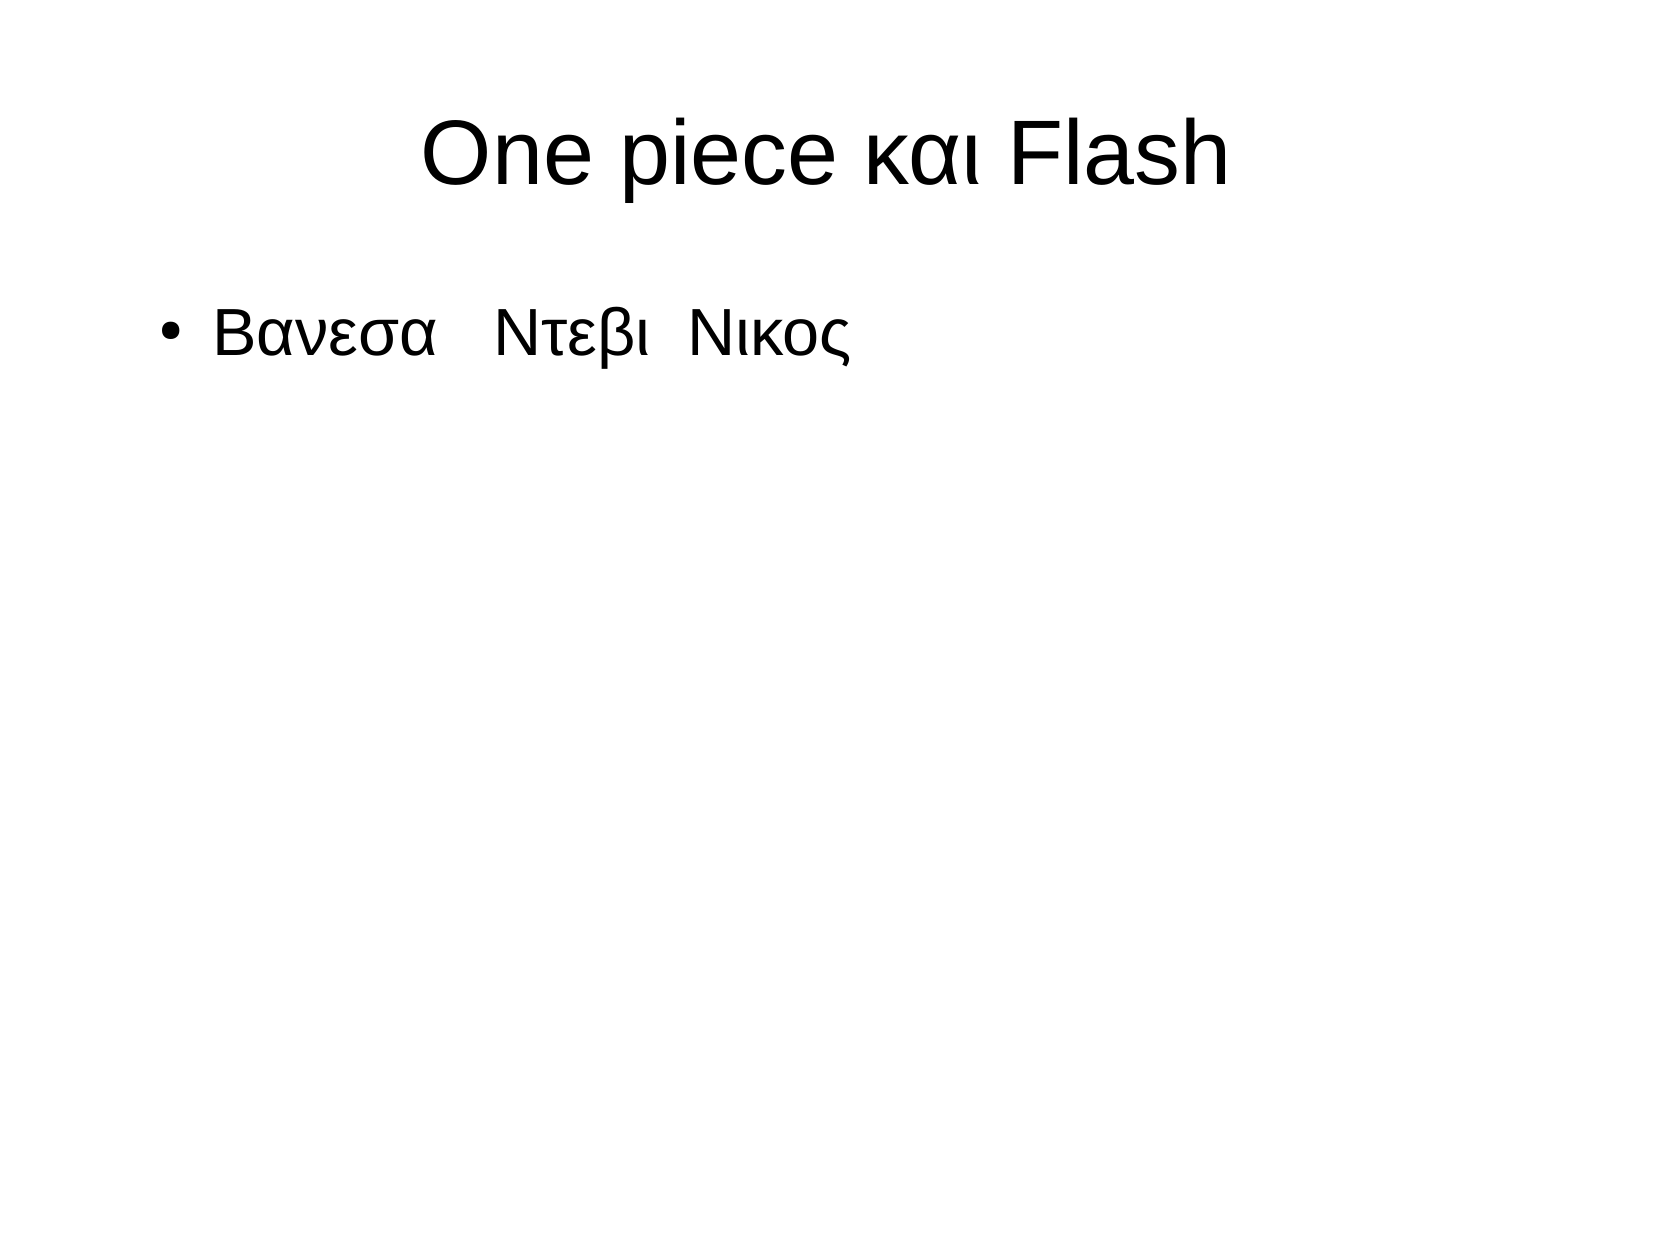

# One piece και Flash
Βανεσα Ντεβι Νικος